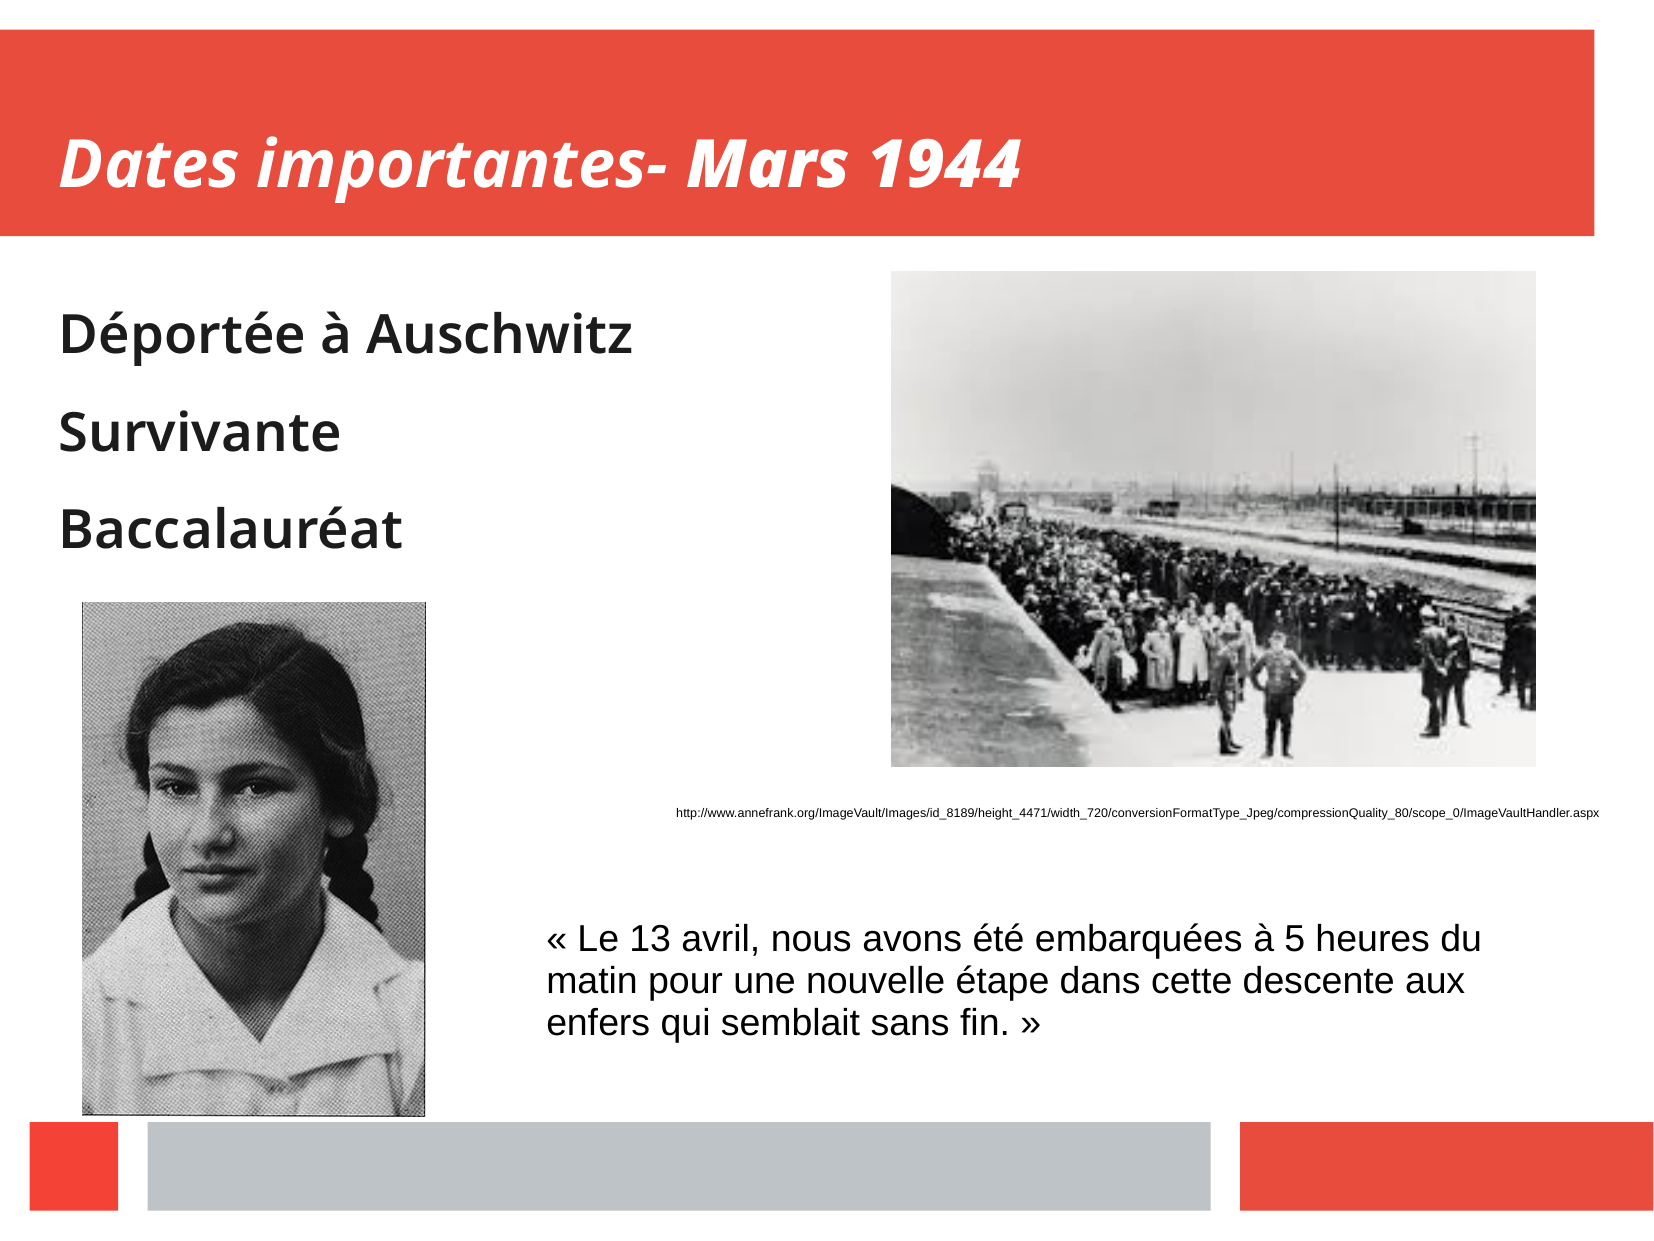

# Dates importantes- Mars 1944
Déportée à Auschwitz
Survivante
Baccalauréat
http://www.annefrank.org/ImageVault/Images/id_8189/height_4471/width_720/conversionFormatType_Jpeg/compressionQuality_80/scope_0/ImageVaultHandler.aspx
« Le 13 avril, nous avons été embarquées à 5 heures du matin pour une nouvelle étape dans cette descente aux enfers qui semblait sans fin. »